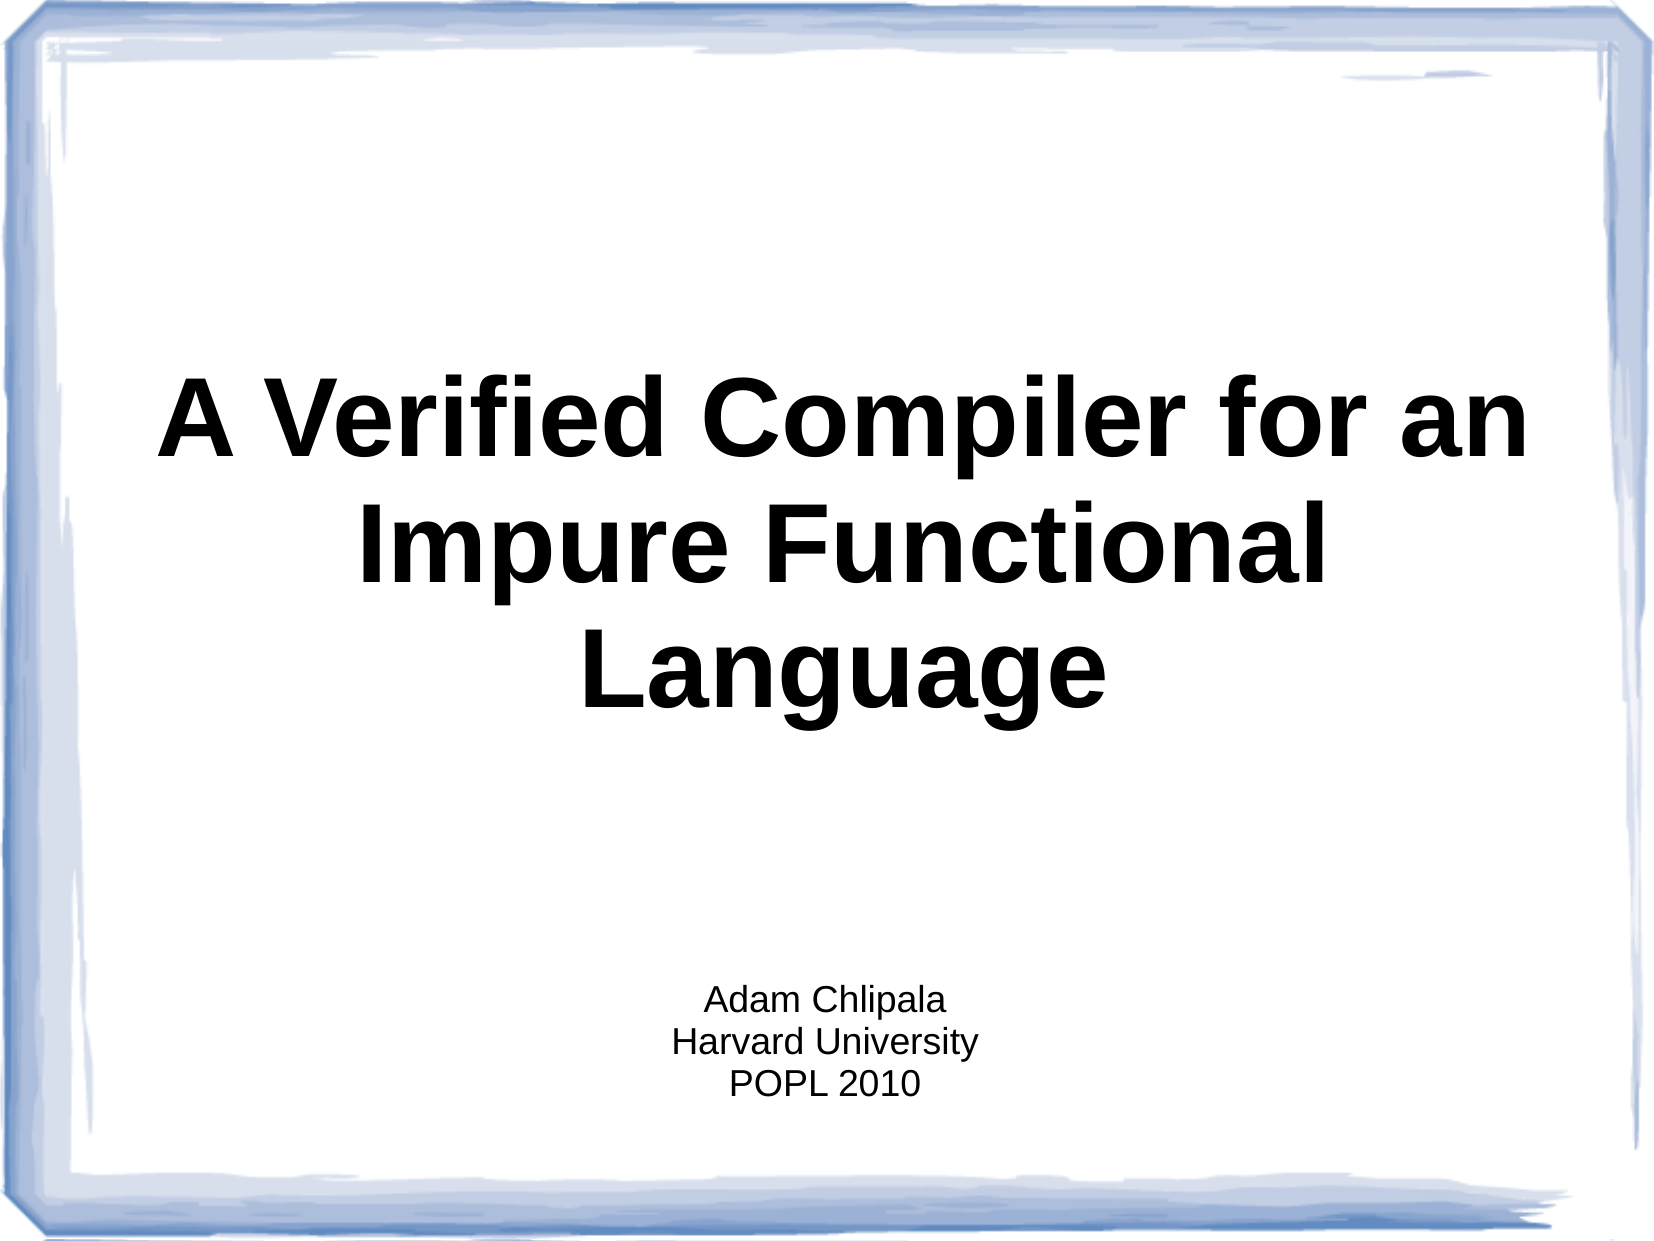

A Verified Compiler for an Impure Functional Language
Adam Chlipala
Harvard University
POPL 2010